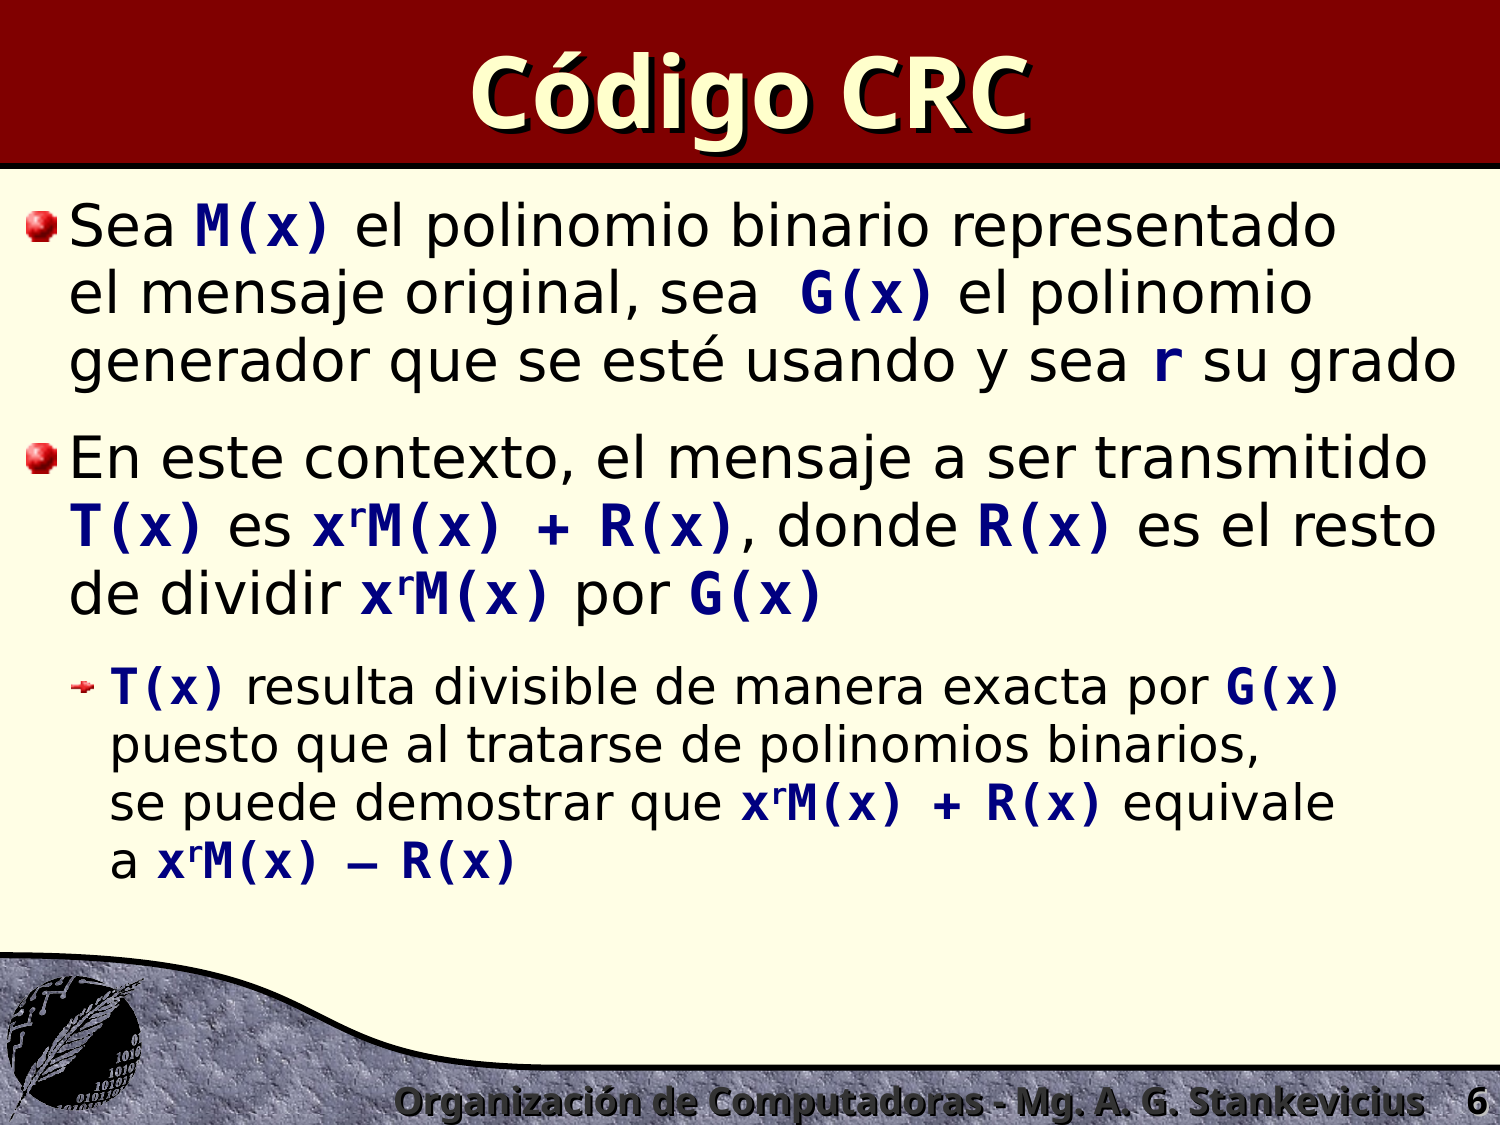

# Código CRC
Sea M(x) el polinomio binario representado
el mensaje original, sea G(x) el polinomio generador que se esté usando y sea r su grado
En este contexto, el mensaje a ser transmitido T(x) es xrM(x) + R(x), donde R(x) es el resto de dividir xrM(x) por G(x)
T(x) resulta divisible de manera exacta por G(x) puesto que al tratarse de polinomios binarios,
se puede demostrar que xrM(x) + R(x) equivale
a xrM(x) – R(x)
6